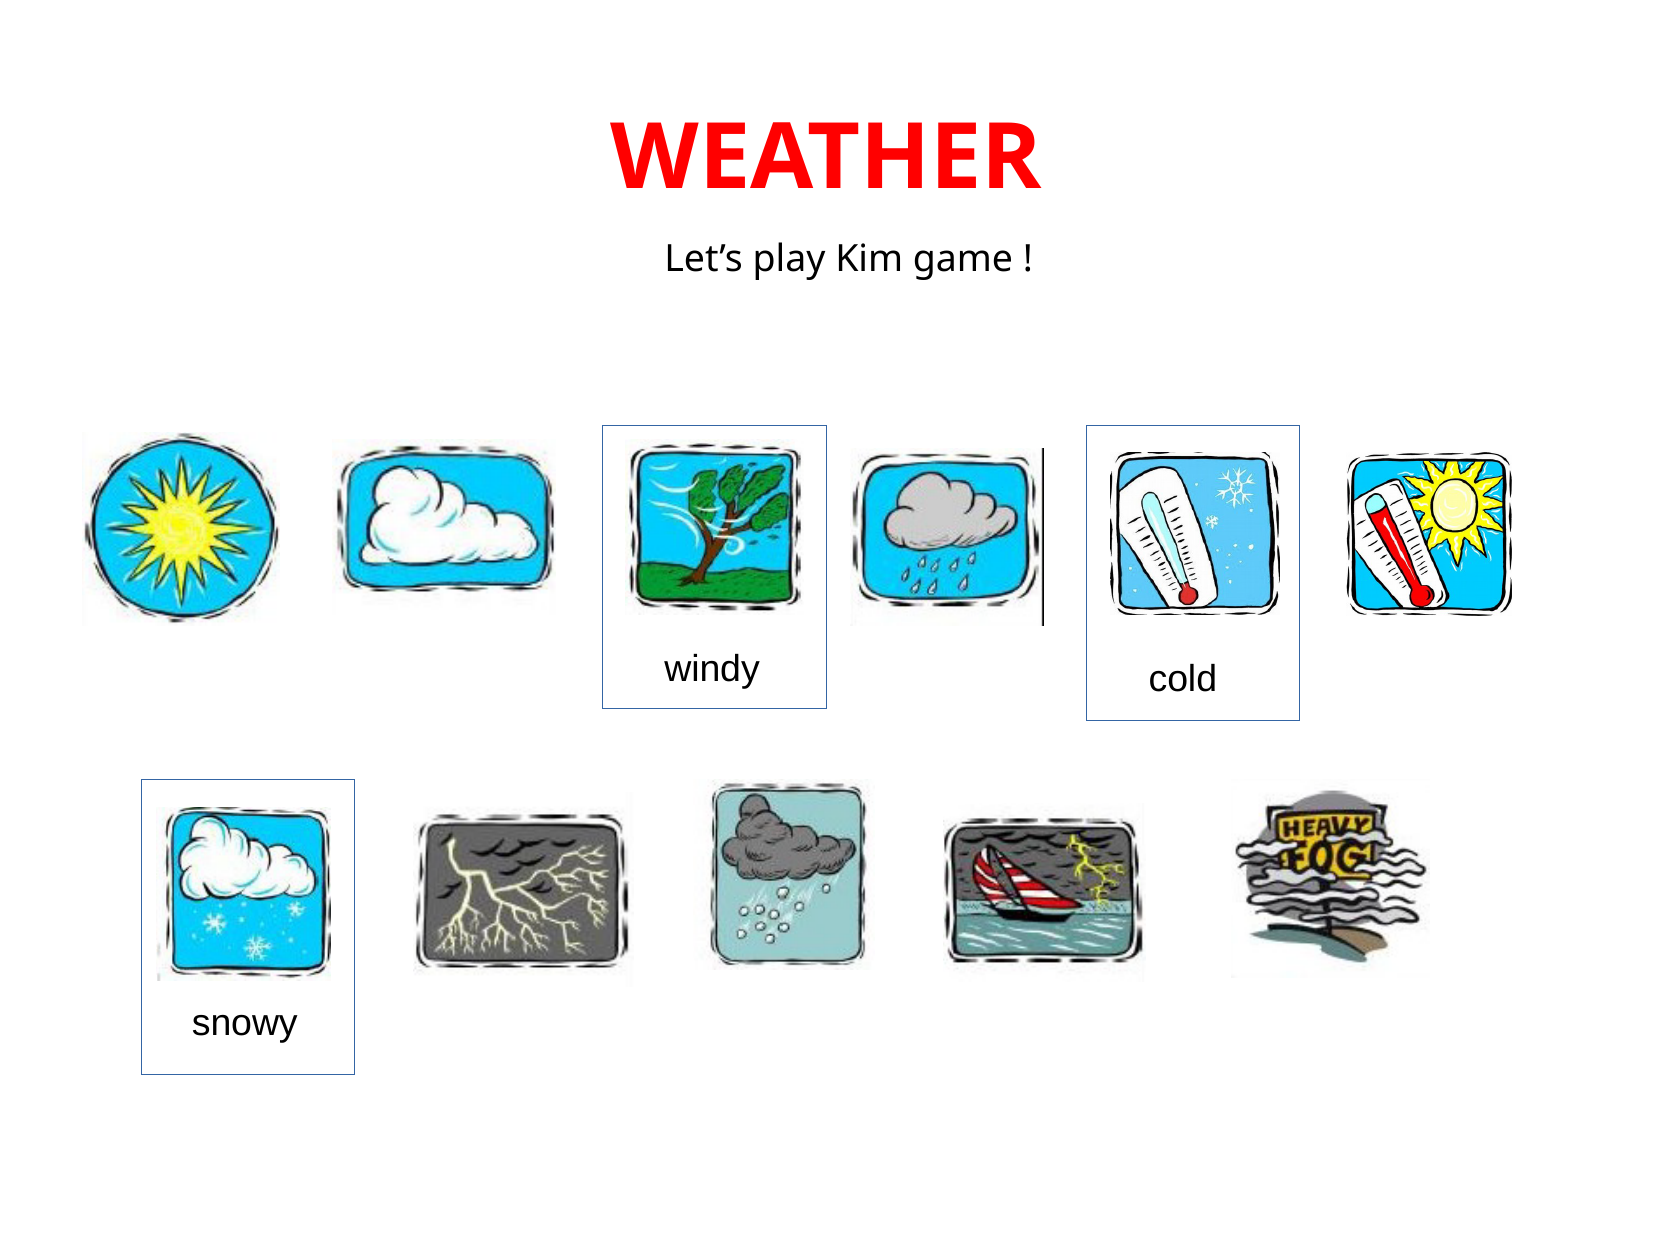

# WEATHER
Let’s play Kim game !
windy
cold
snowy